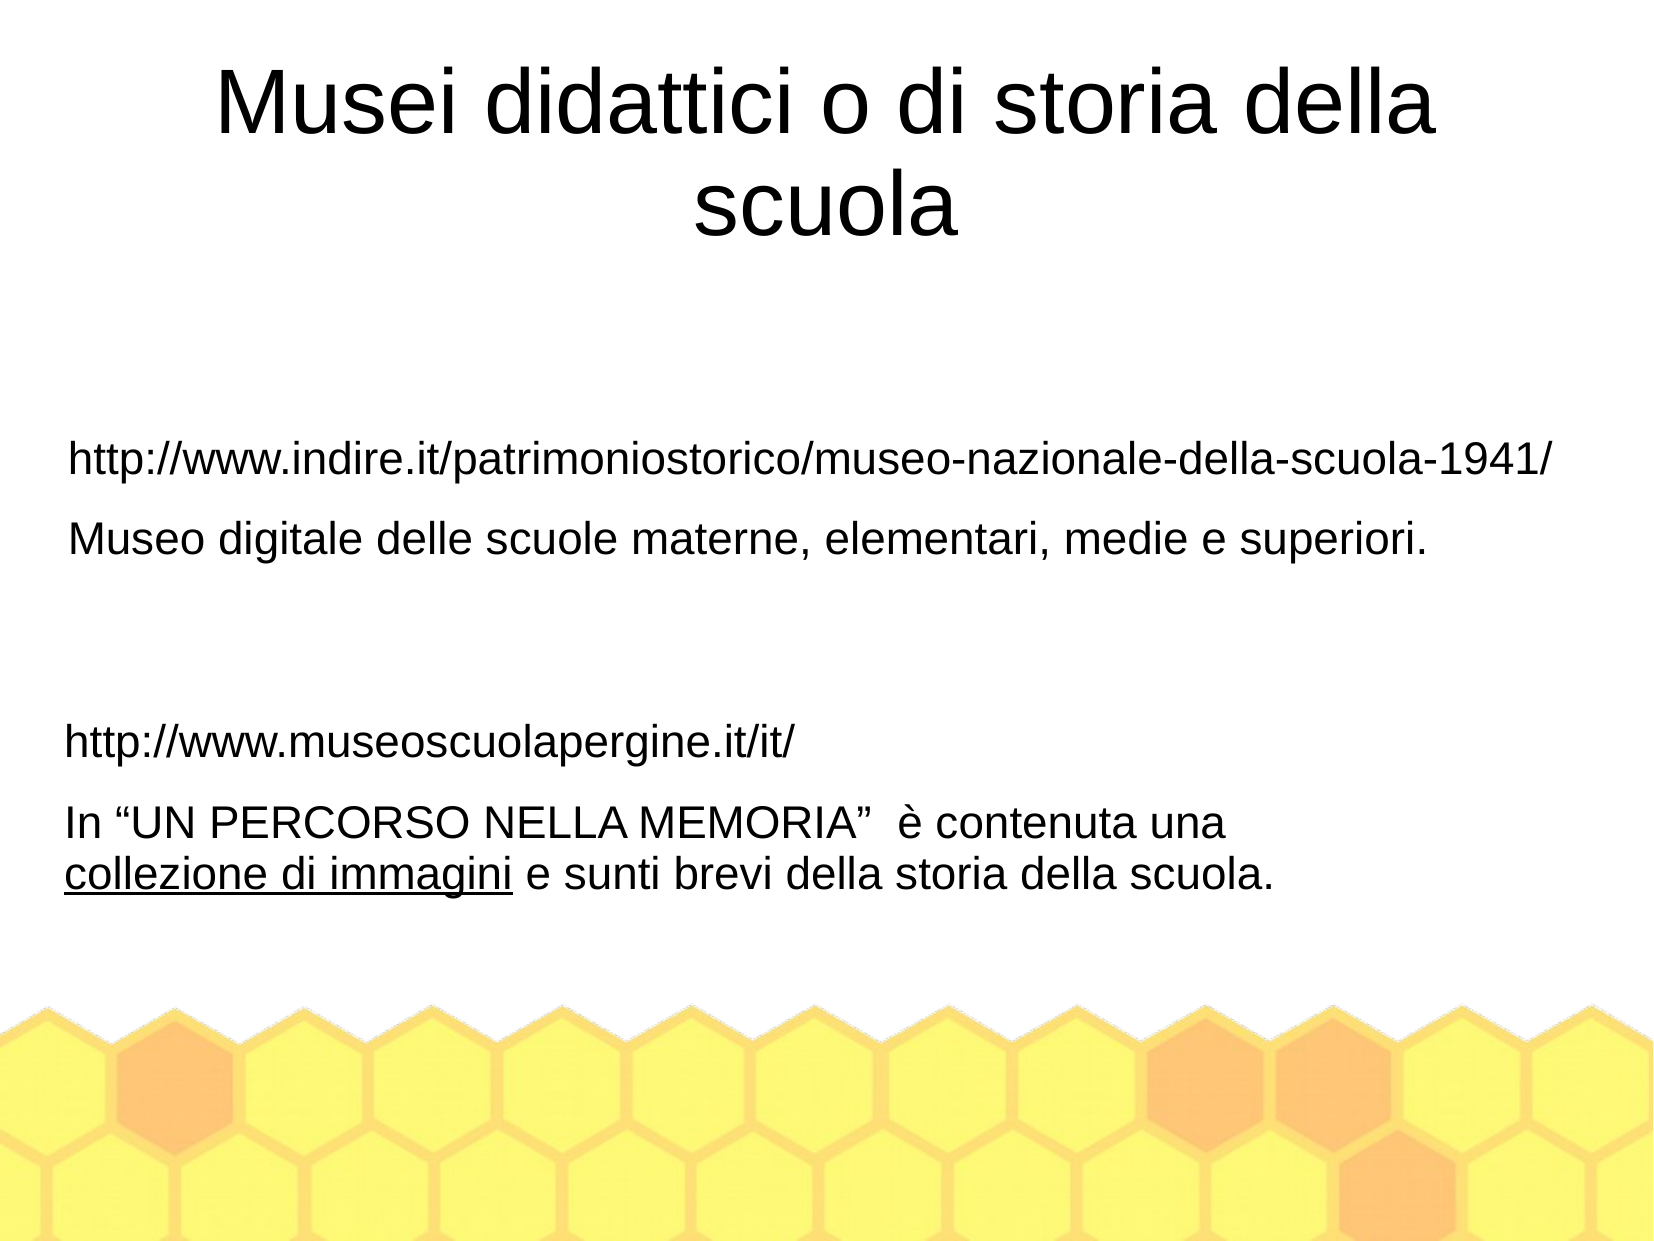

# Musei didattici o di storia della scuola
http://www.indire.it/patrimoniostorico/museo-nazionale-della-scuola-1941/
Museo digitale delle scuole materne, elementari, medie e superiori.
http://www.museoscuolapergine.it/it/
In “UN PERCORSO NELLA MEMORIA” è contenuta una
collezione di immagini e sunti brevi della storia della scuola.